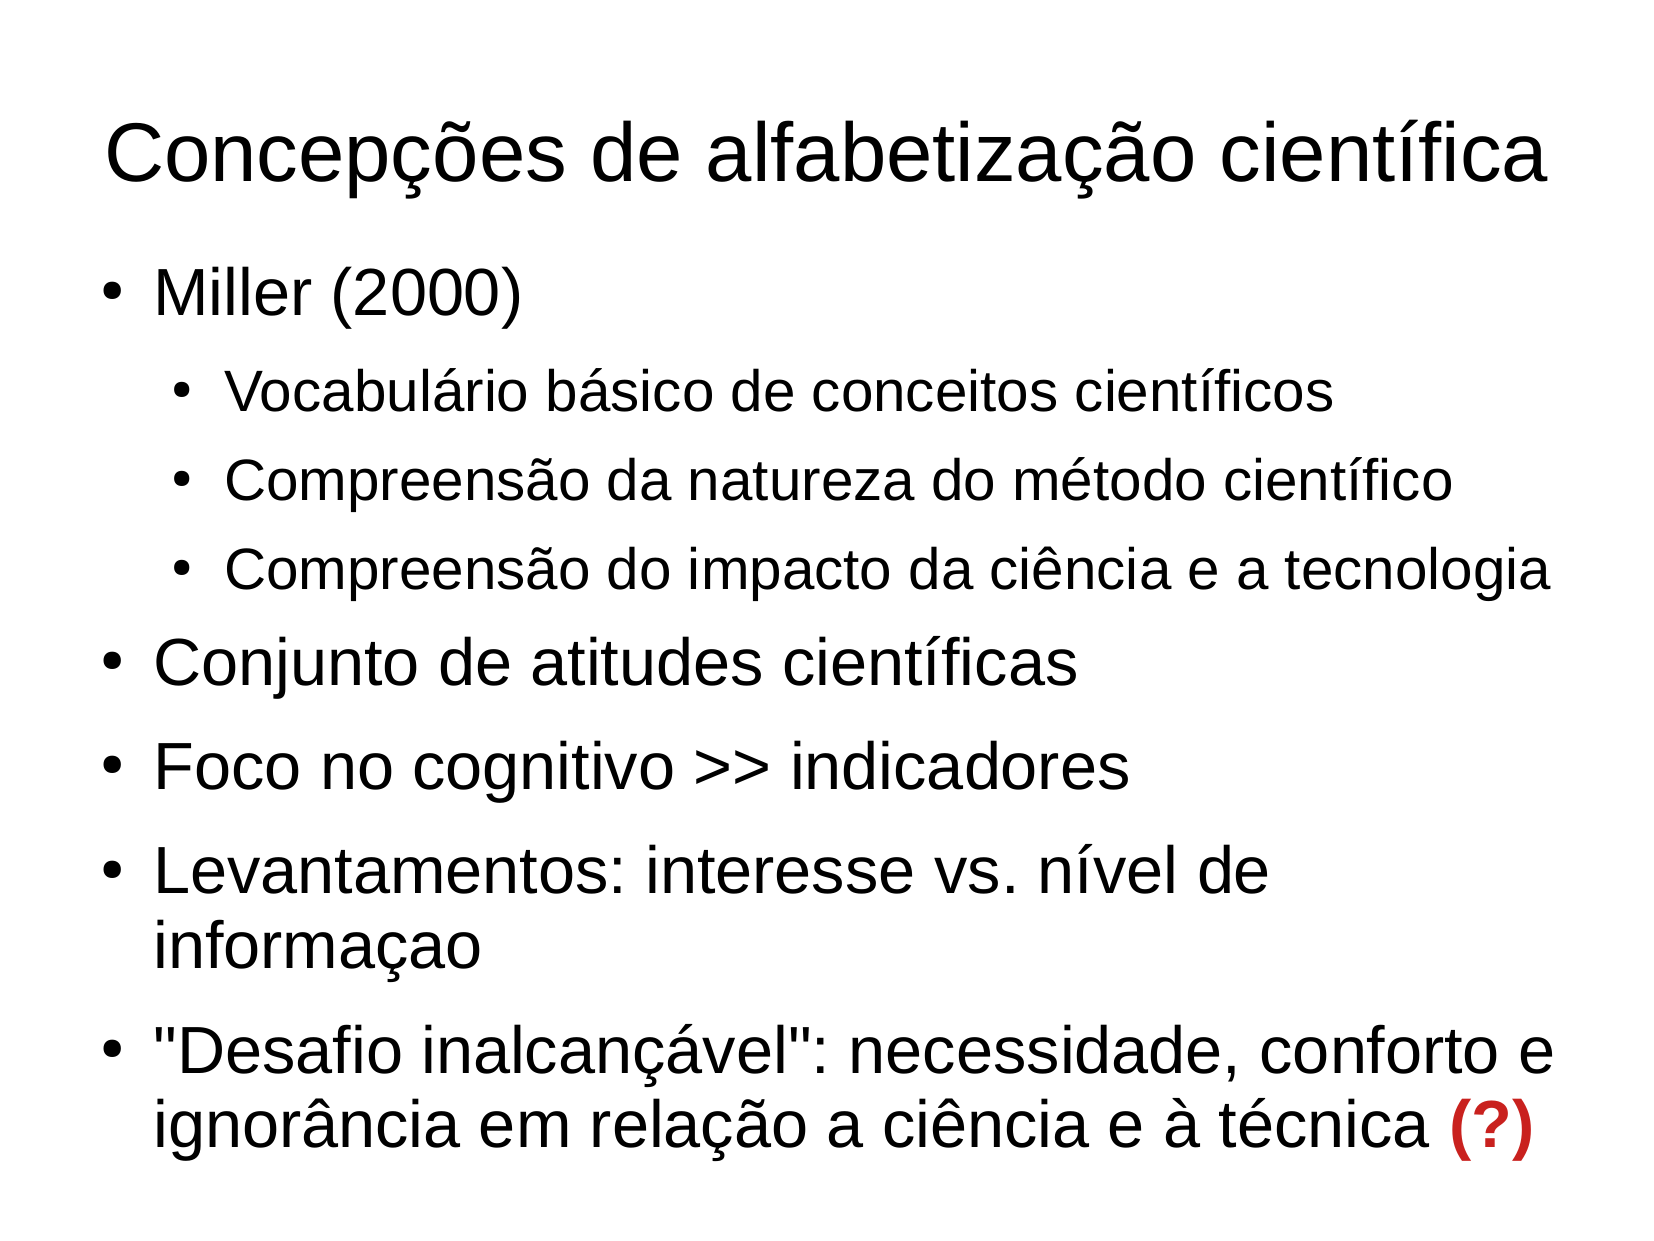

# Concepções de alfabetização científica
Miller (2000)
Vocabulário básico de conceitos científicos
Compreensão da natureza do método científico
Compreensão do impacto da ciência e a tecnologia
Conjunto de atitudes científicas
Foco no cognitivo >> indicadores
Levantamentos: interesse vs. nível de informaçao
"Desafio inalcançável": necessidade, conforto e ignorância em relação a ciência e à técnica (?)